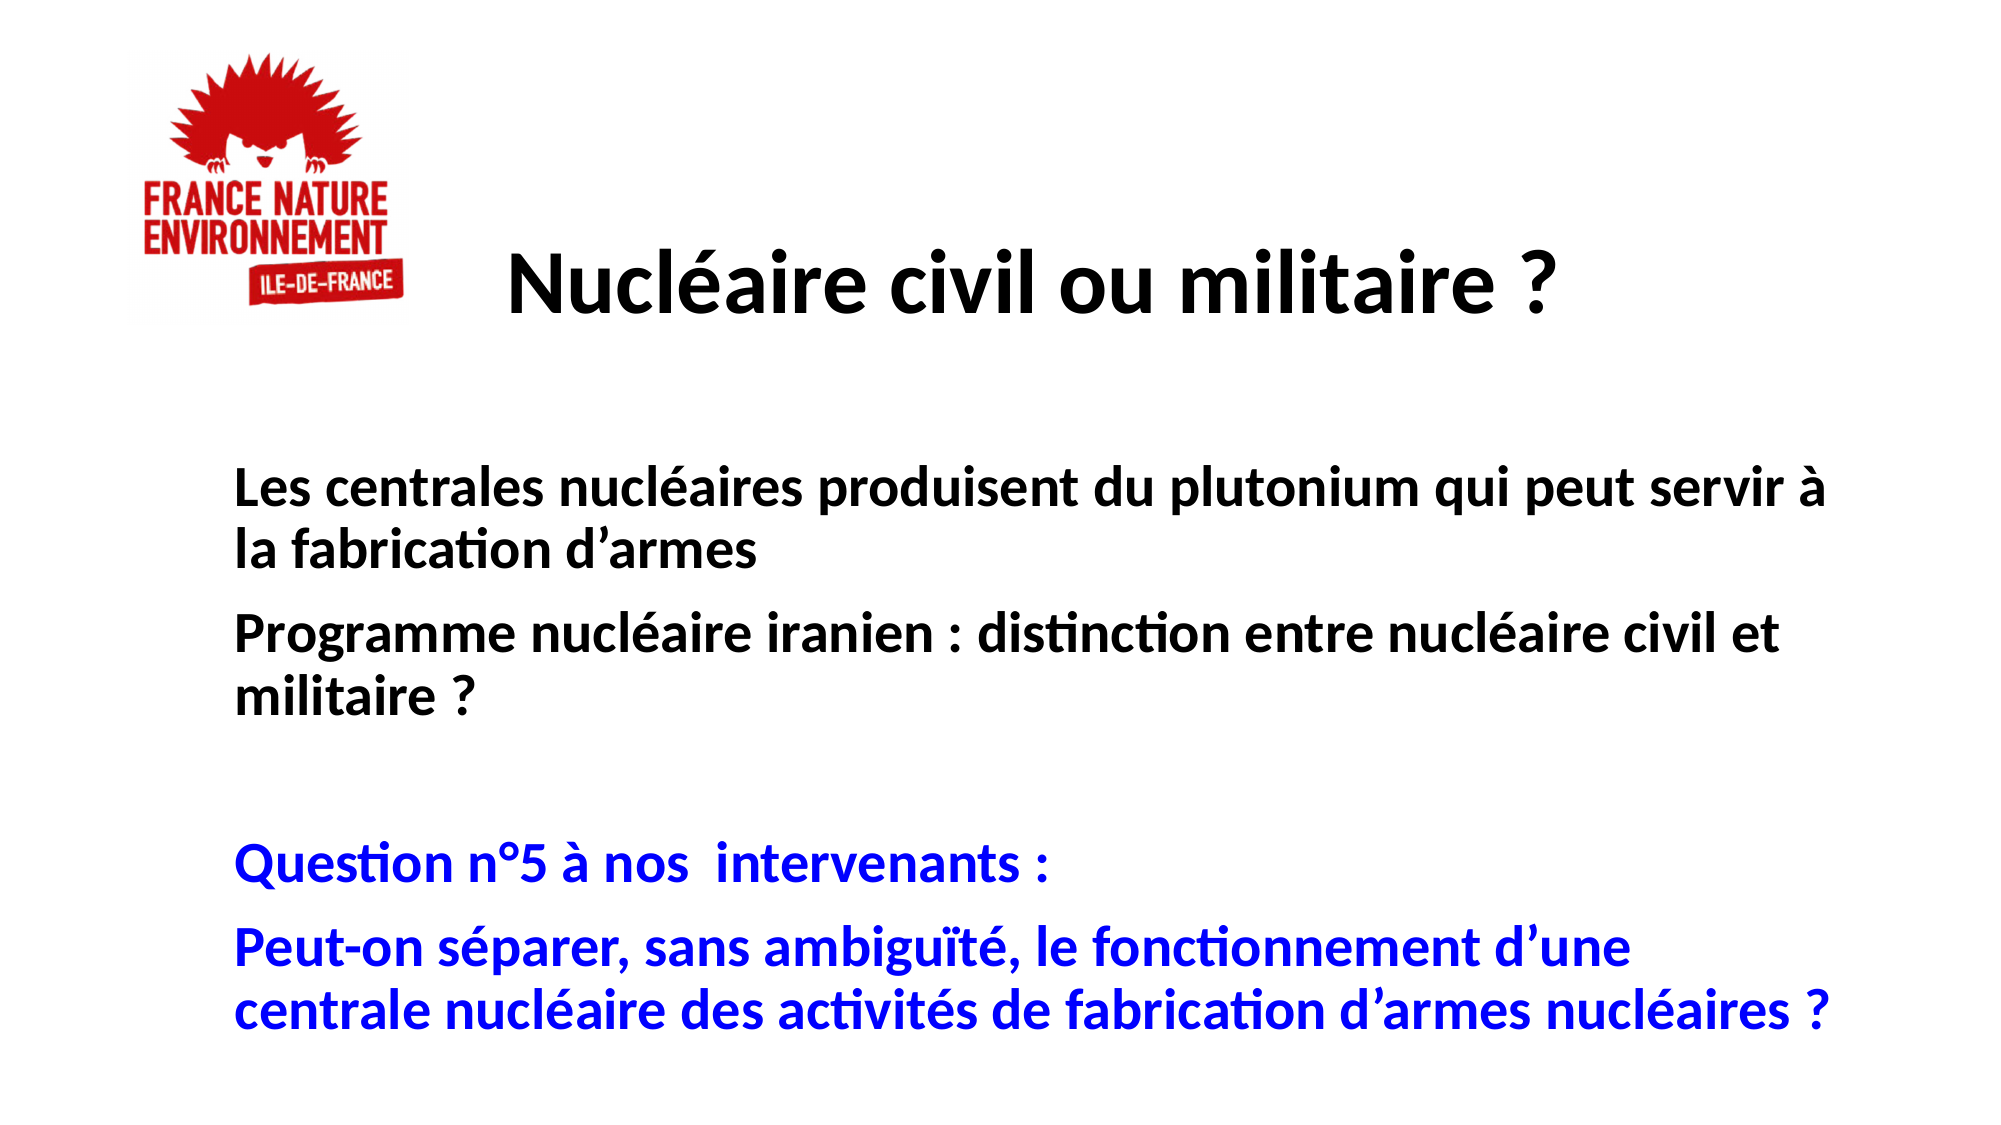

Nucléaire civil ou militaire ?
Les centrales nucléaires produisent du plutonium qui peut servir à la fabrication d’armes
Programme nucléaire iranien : distinction entre nucléaire civil et militaire ?
Question n°5 à nos intervenants :
Peut-on séparer, sans ambiguïté, le fonctionnement d’une centrale nucléaire des activités de fabrication d’armes nucléaires ?